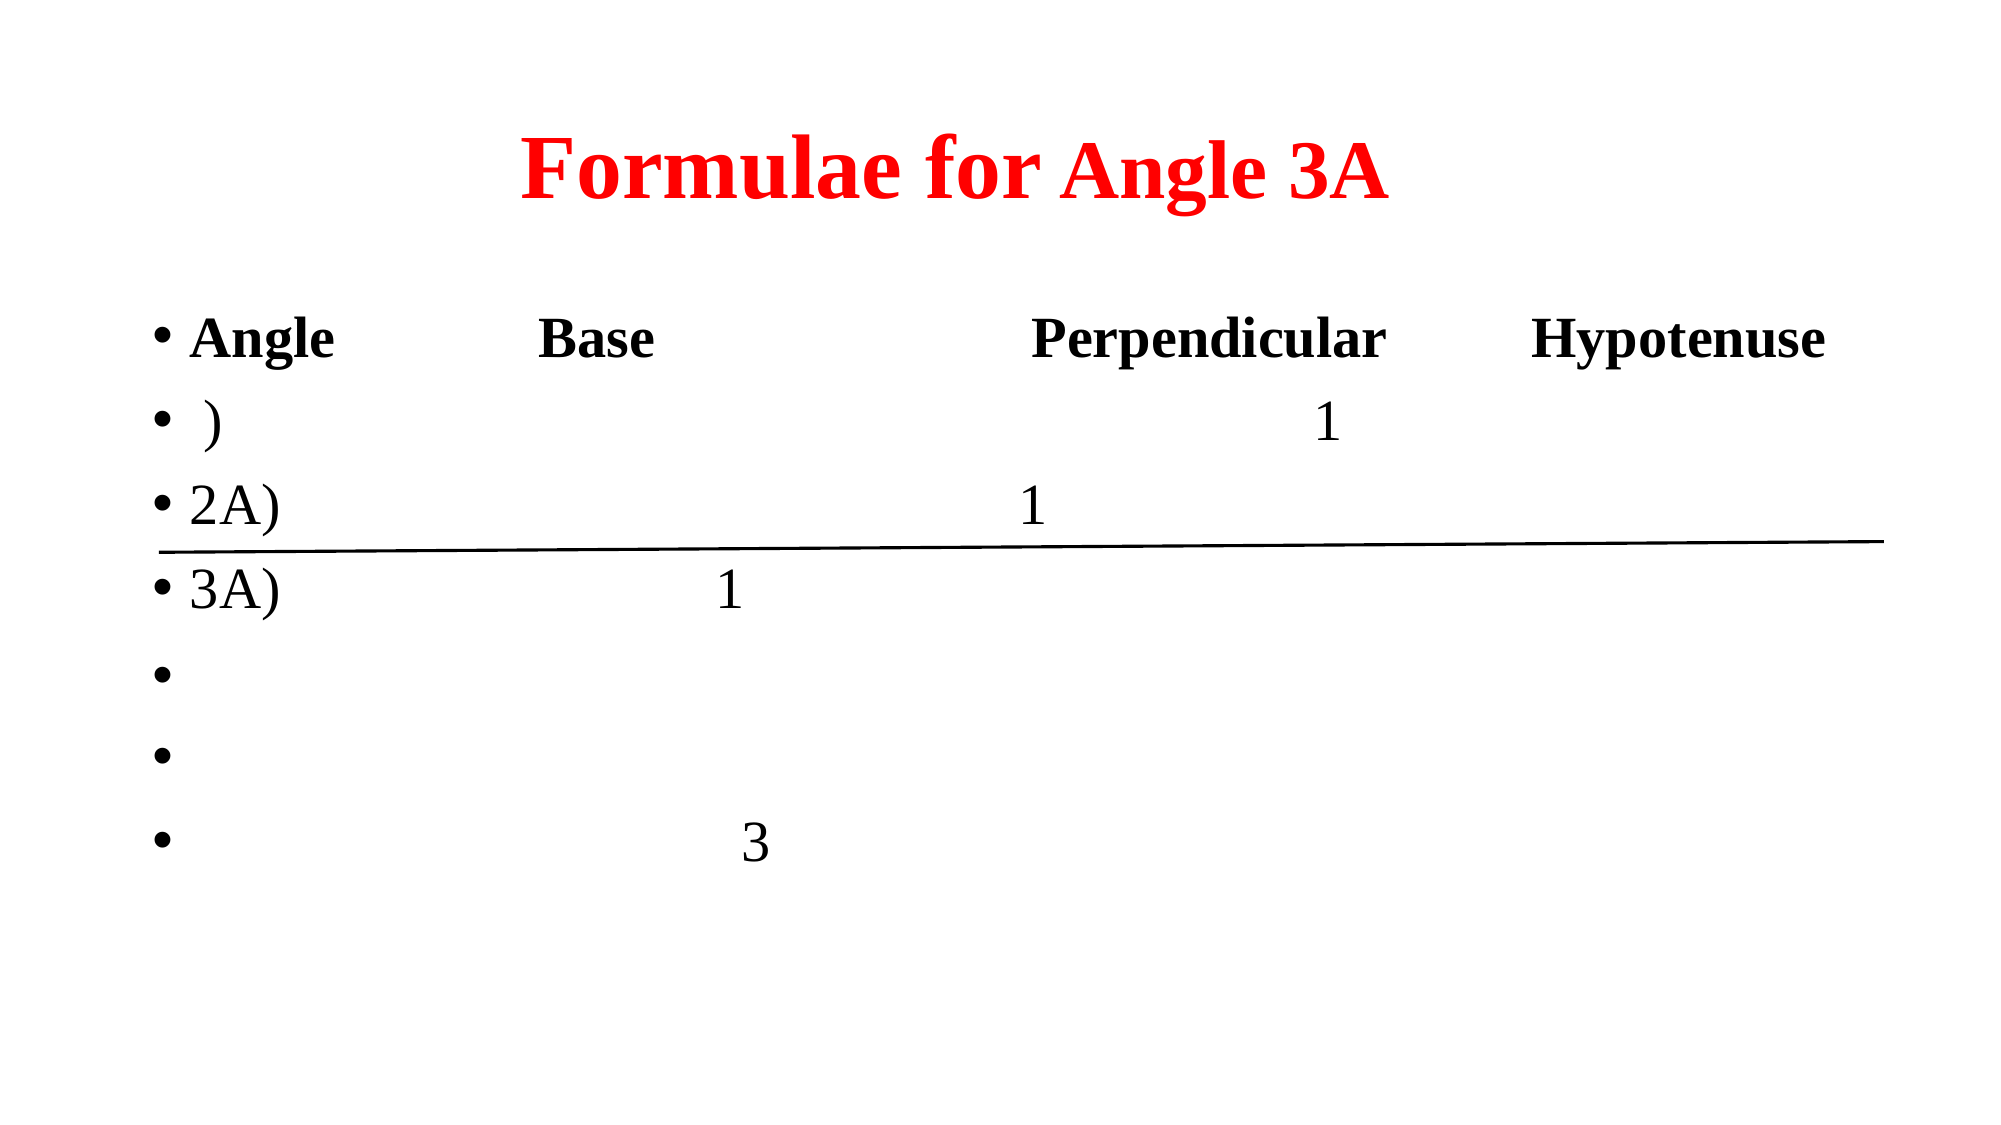

# Formulae for Angle 3A
Angle Base Perpendicular Hypotenuse
 ) 	 1
2A) 		 1
3A) 1
 3